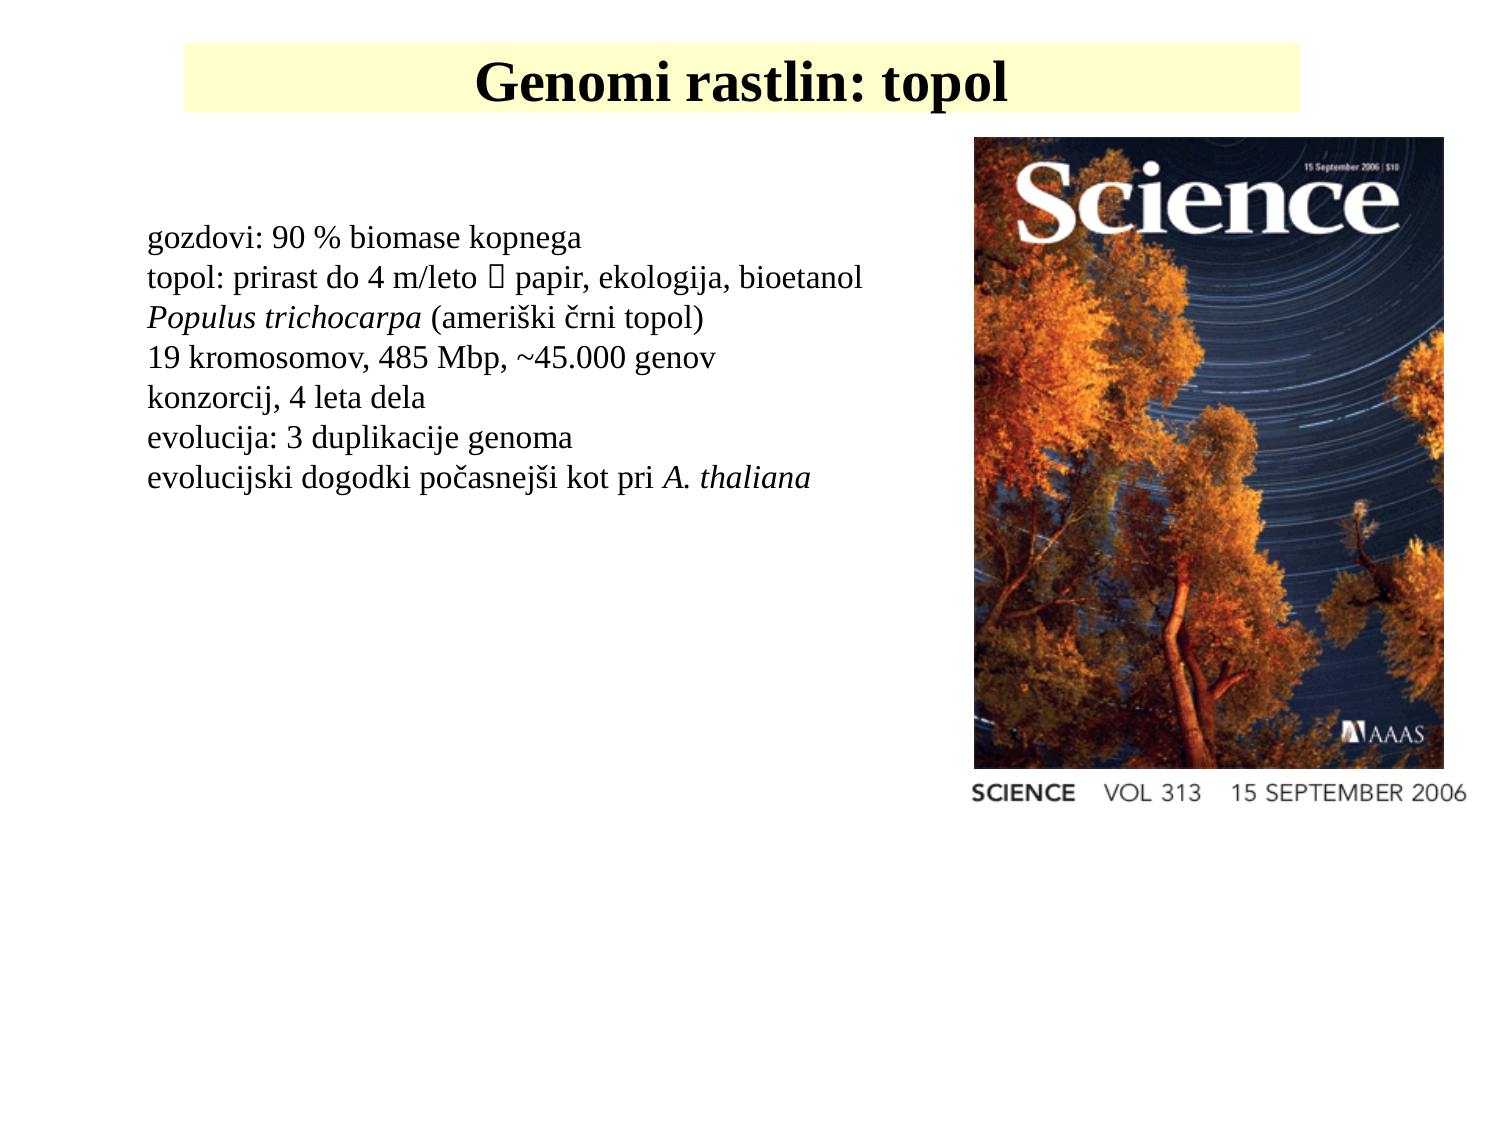

# Genomi rastlin: topol
gozdovi: 90 % biomase kopnega
topol: prirast do 4 m/leto  papir, ekologija, bioetanol
Populus trichocarpa (ameriški črni topol)
19 kromosomov, 485 Mbp, ~45.000 genov
konzorcij, 4 leta dela
evolucija: 3 duplikacije genoma
evolucijski dogodki počasnejši kot pri A. thaliana